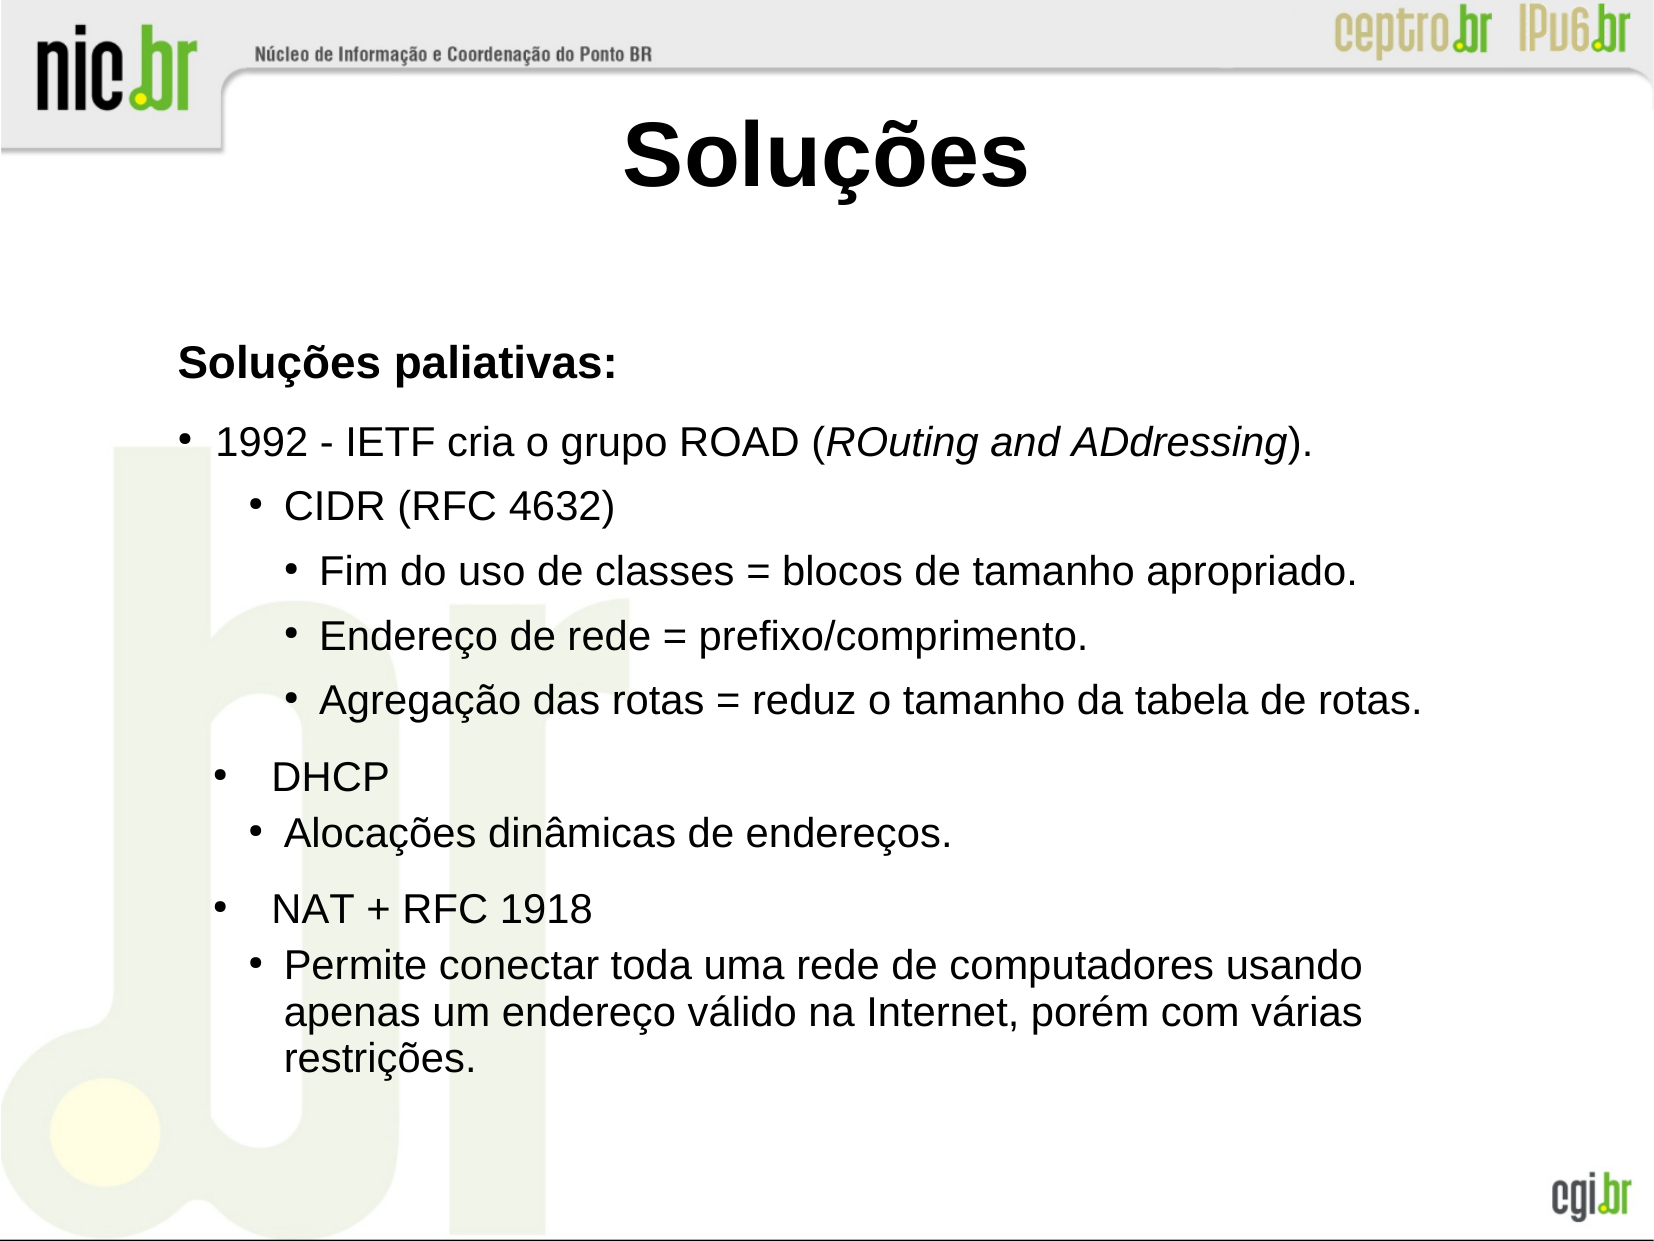

Soluções
Soluções paliativas:
 1992 - IETF cria o grupo ROAD (ROuting and ADdressing).
CIDR (RFC 4632)‏
Fim do uso de classes = blocos de tamanho apropriado.
Endereço de rede = prefixo/comprimento.
Agregação das rotas = reduz o tamanho da tabela de rotas.
 DHCP
Alocações dinâmicas de endereços.
 NAT + RFC 1918
Permite conectar toda uma rede de computadores usando apenas um endereço válido na Internet, porém com várias restrições.